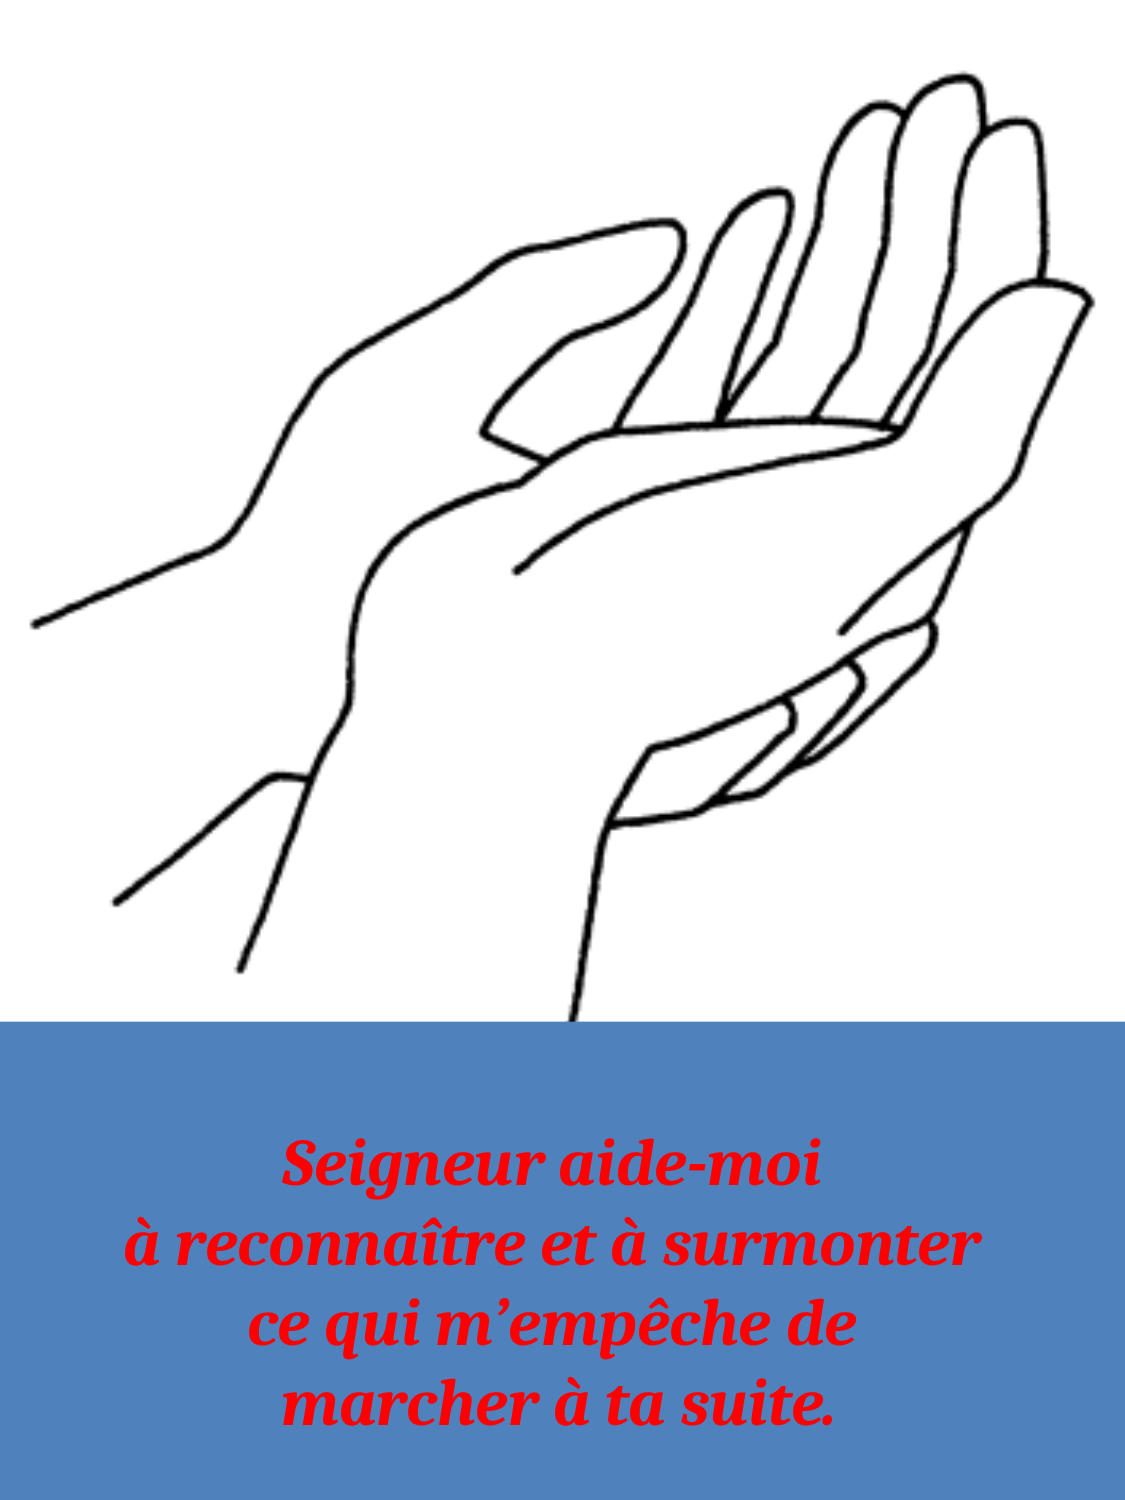

Seigneur aide-moi
à reconnaître et à surmonter
ce qui m’empêche de
marcher à ta suite.